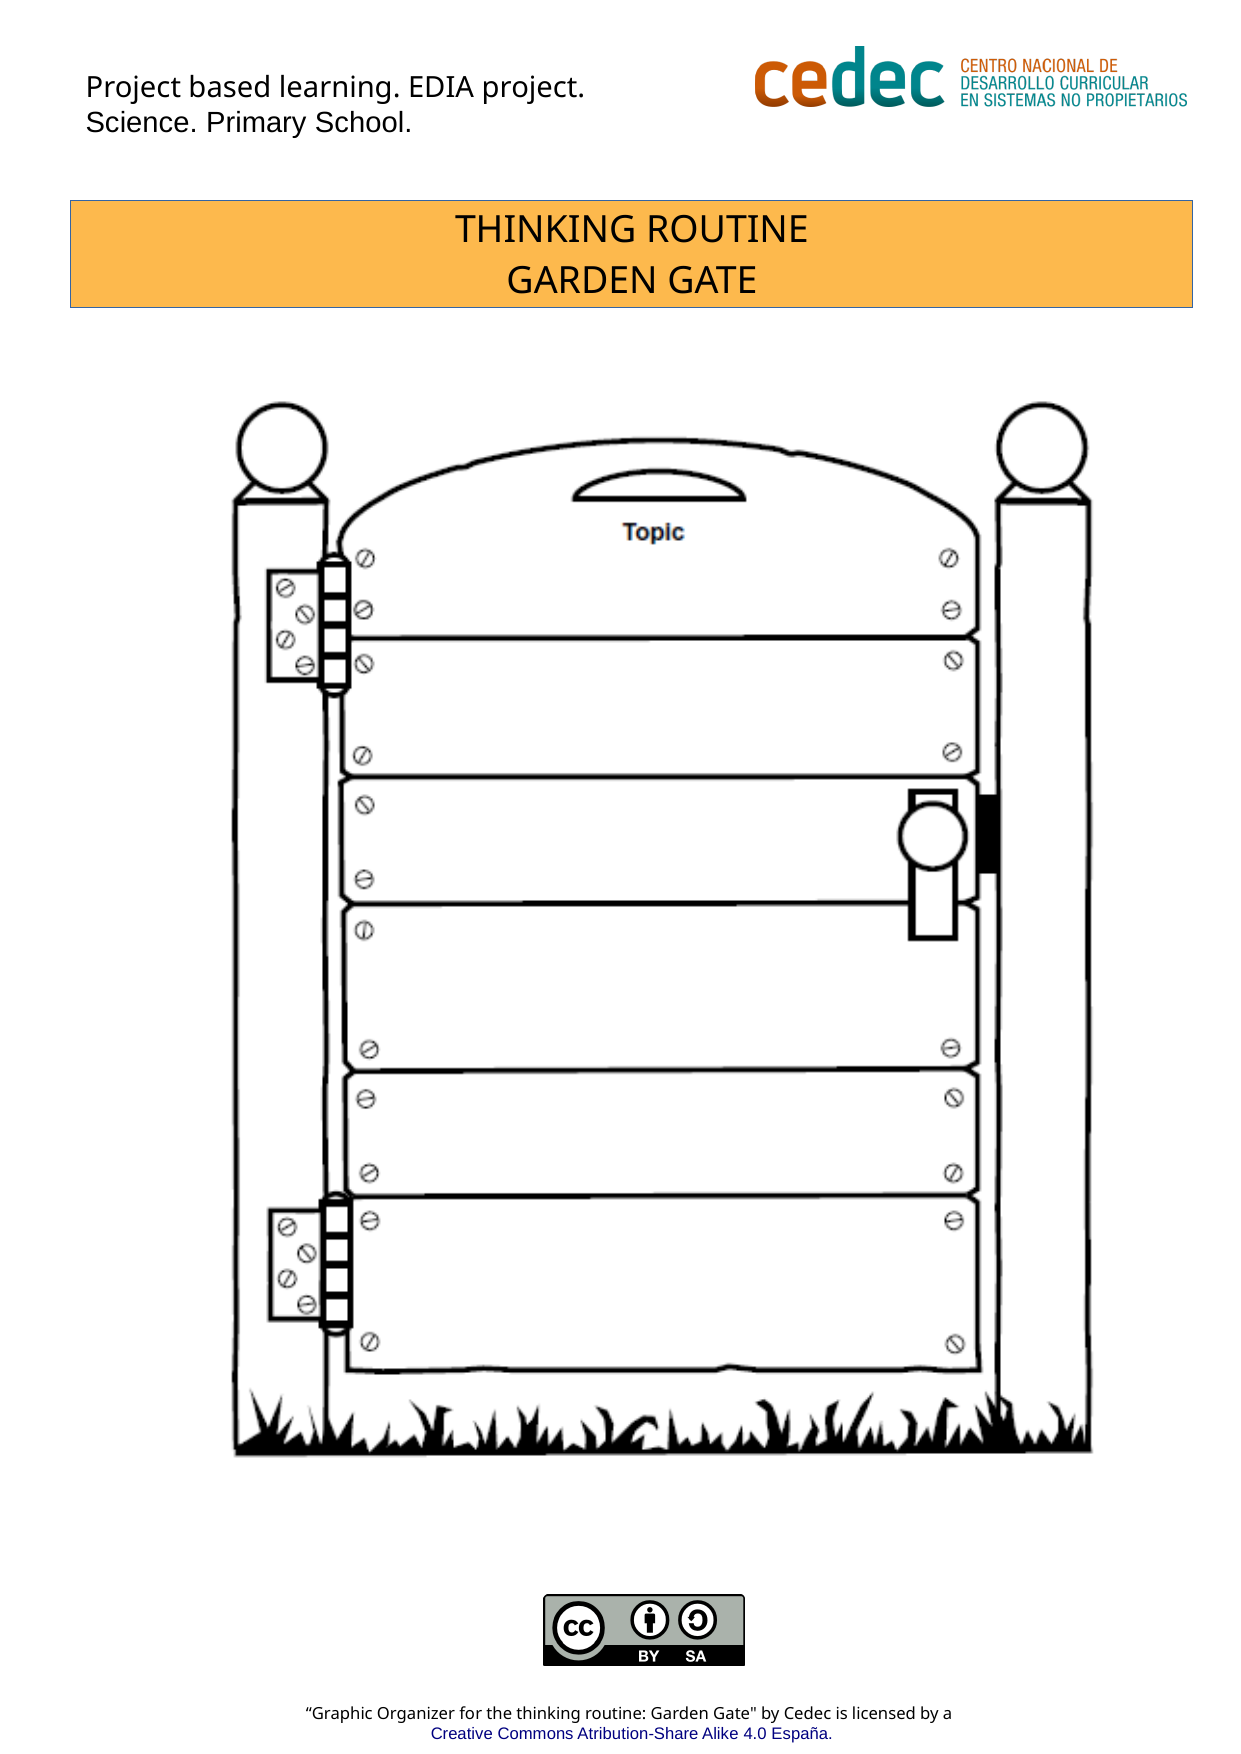

Project based learning. EDIA project.
Science. Primary School.
THINKING ROUTINE
GARDEN GATE
“Graphic Organizer for the thinking routine: Garden Gate" by Cedec is licensed by a
Creative Commons Atribution-Share Alike 4.0 España.